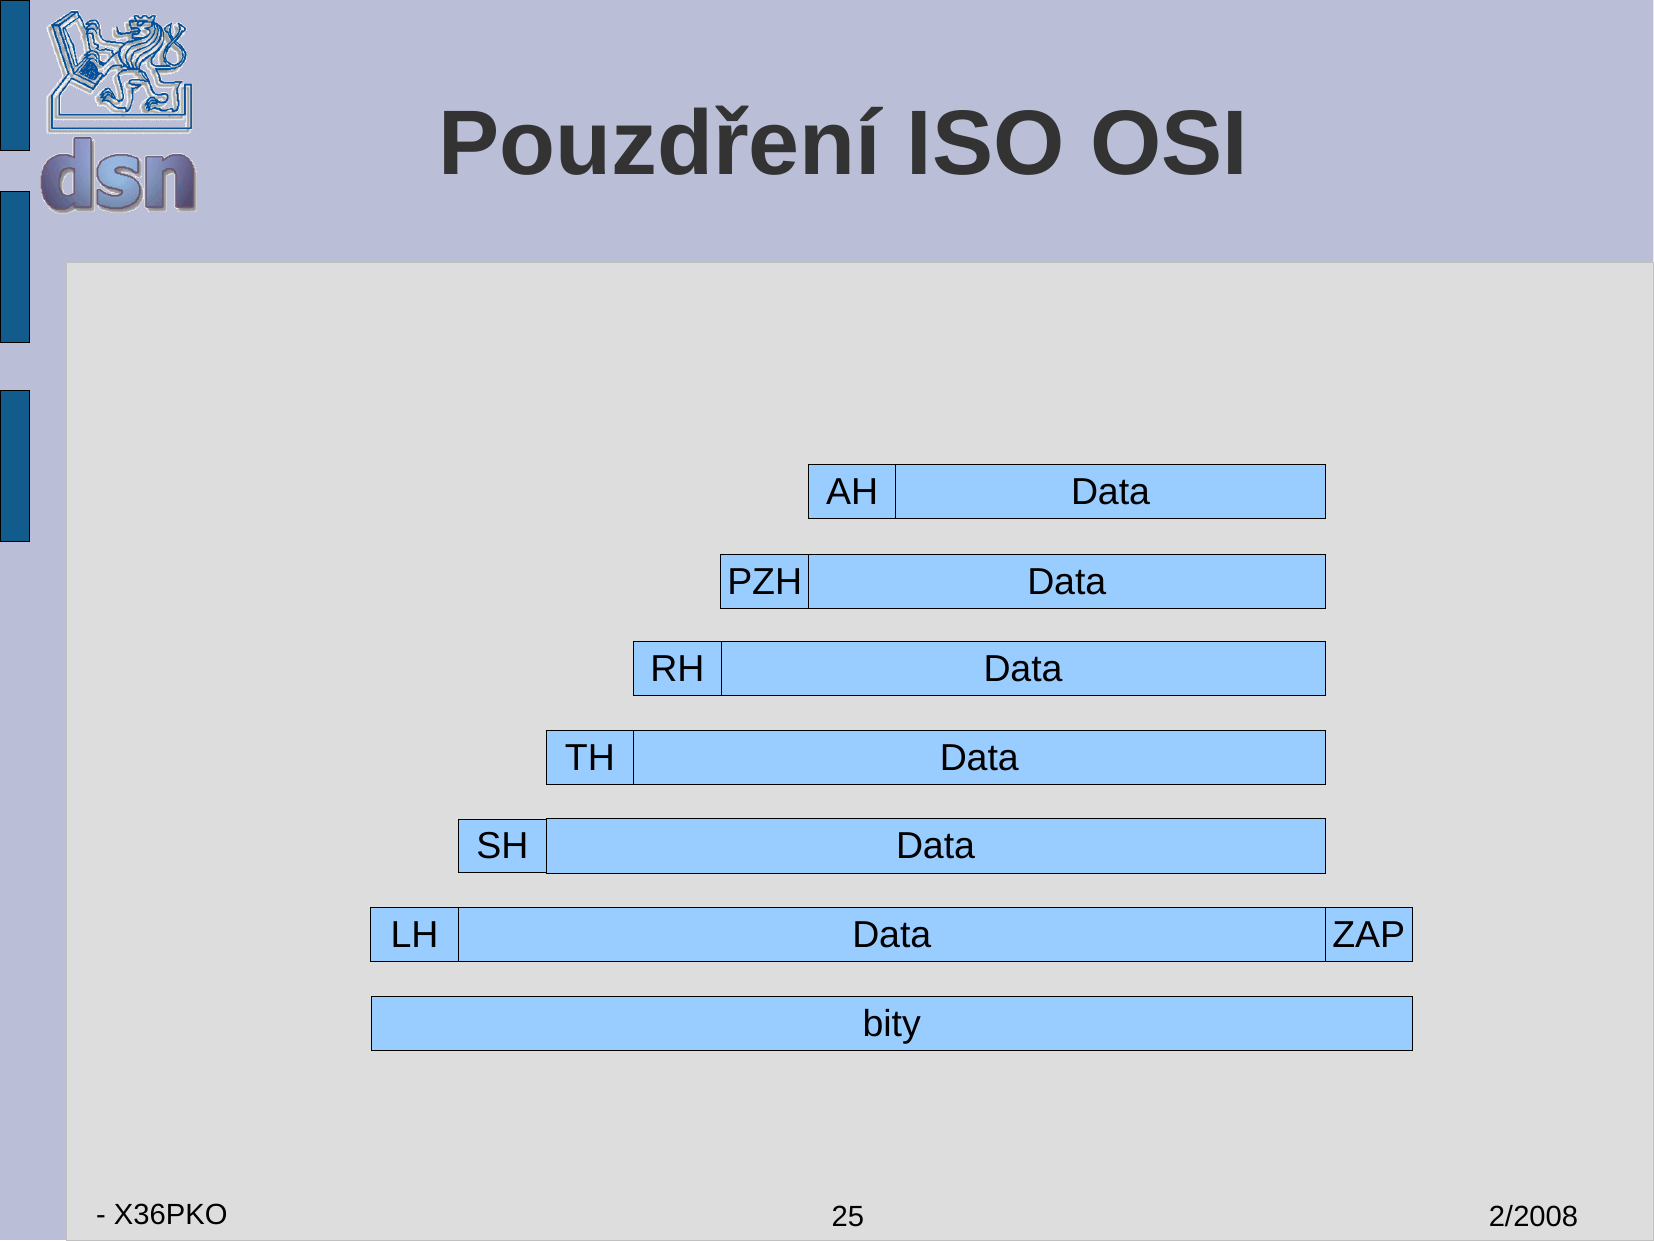

# Pouzdření ISO OSI
Data
AH
Data
PZH
Data
RH
TH
Data
Data
SH
Data
ZAP
LH
bity